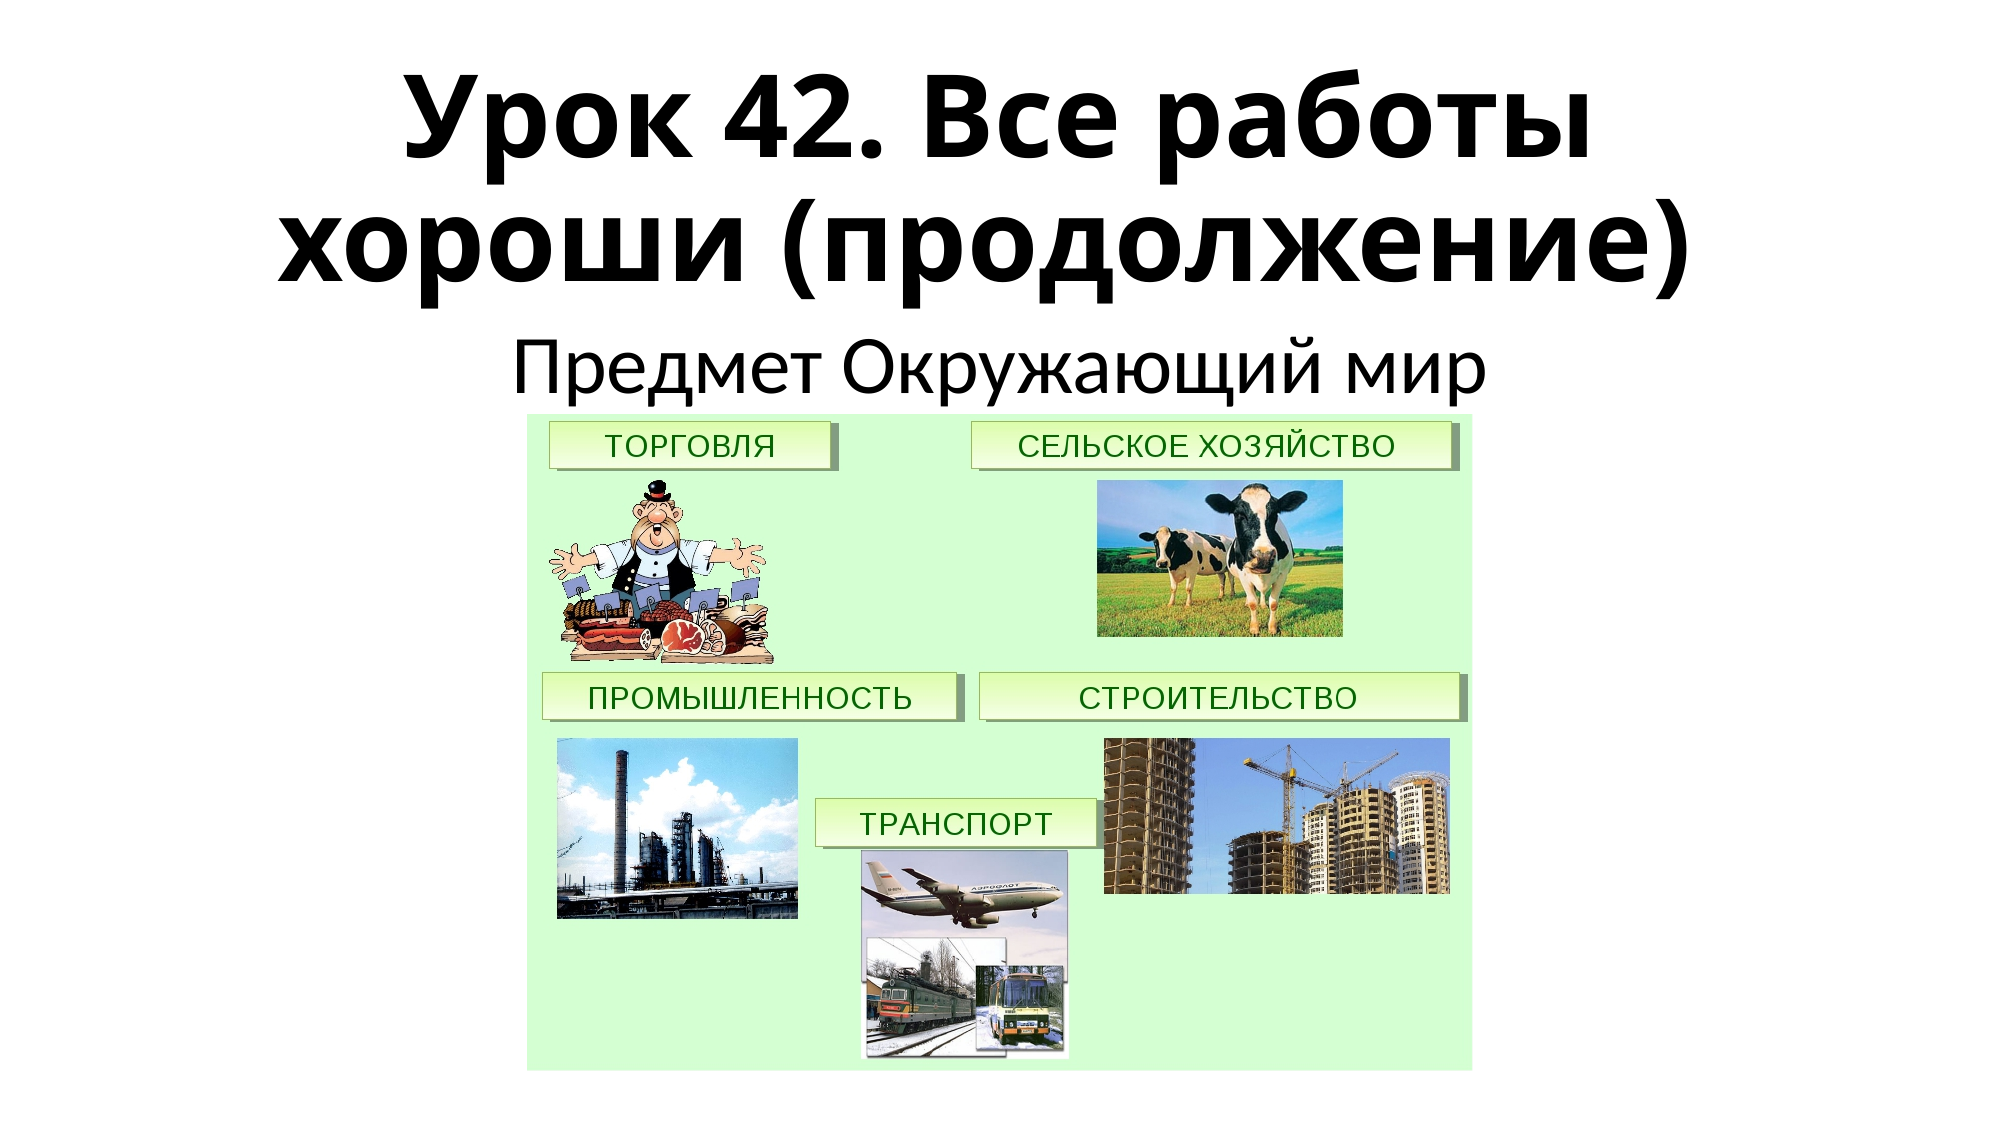

# Урок 42. Все работы хороши (продолжение)
Предмет Окружающий мир